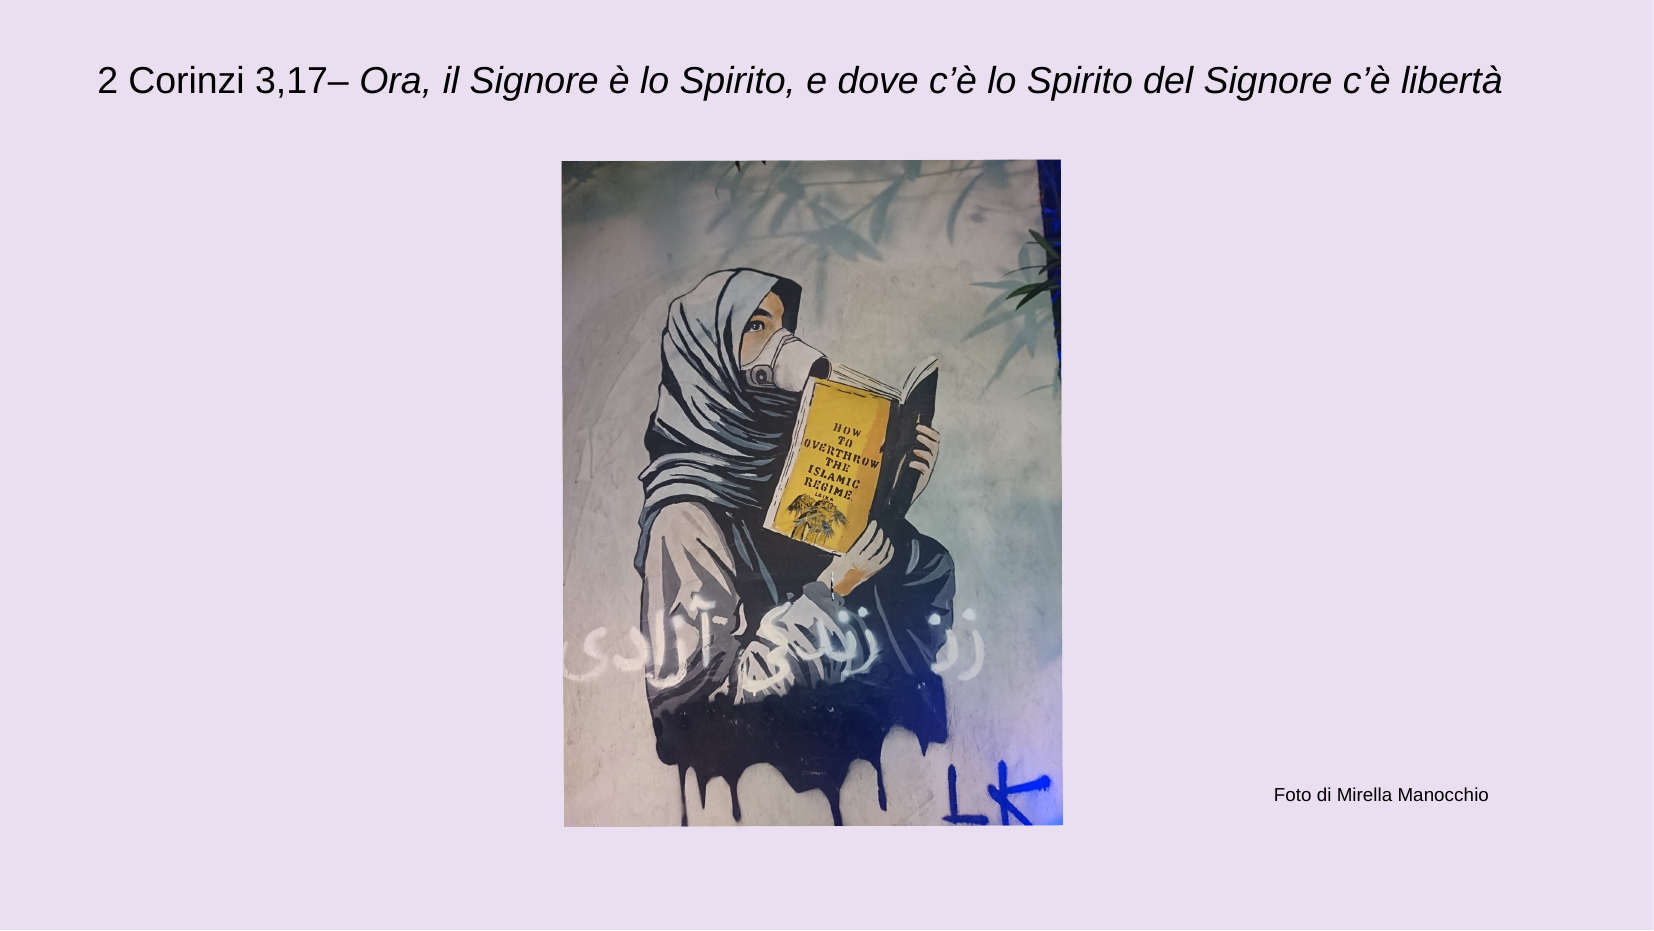

#
2 Corinzi 3,17– Ora, il Signore è lo Spirito, e dove c’è lo Spirito del Signore c’è libertà
 Foto di Mirella Manocchio